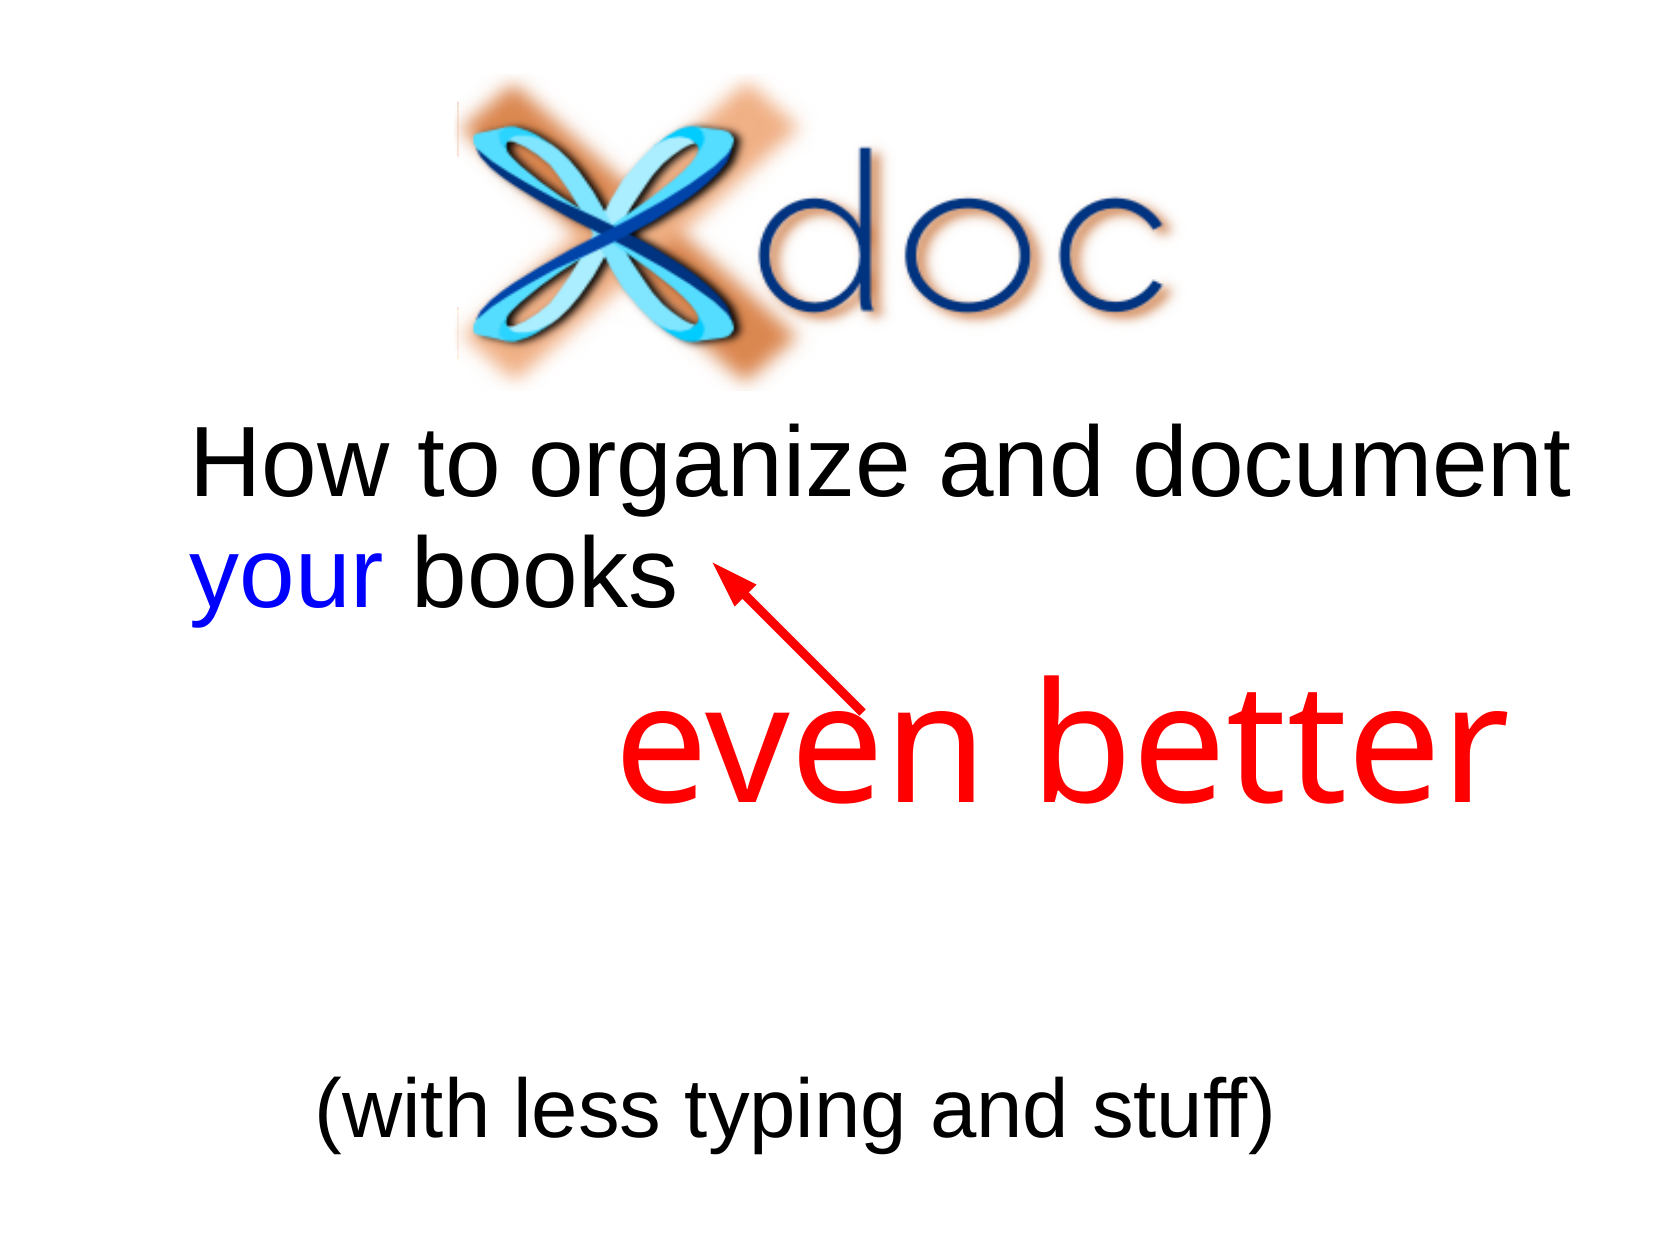

How to organize and document
your books
even better
(with less typing and stuff)